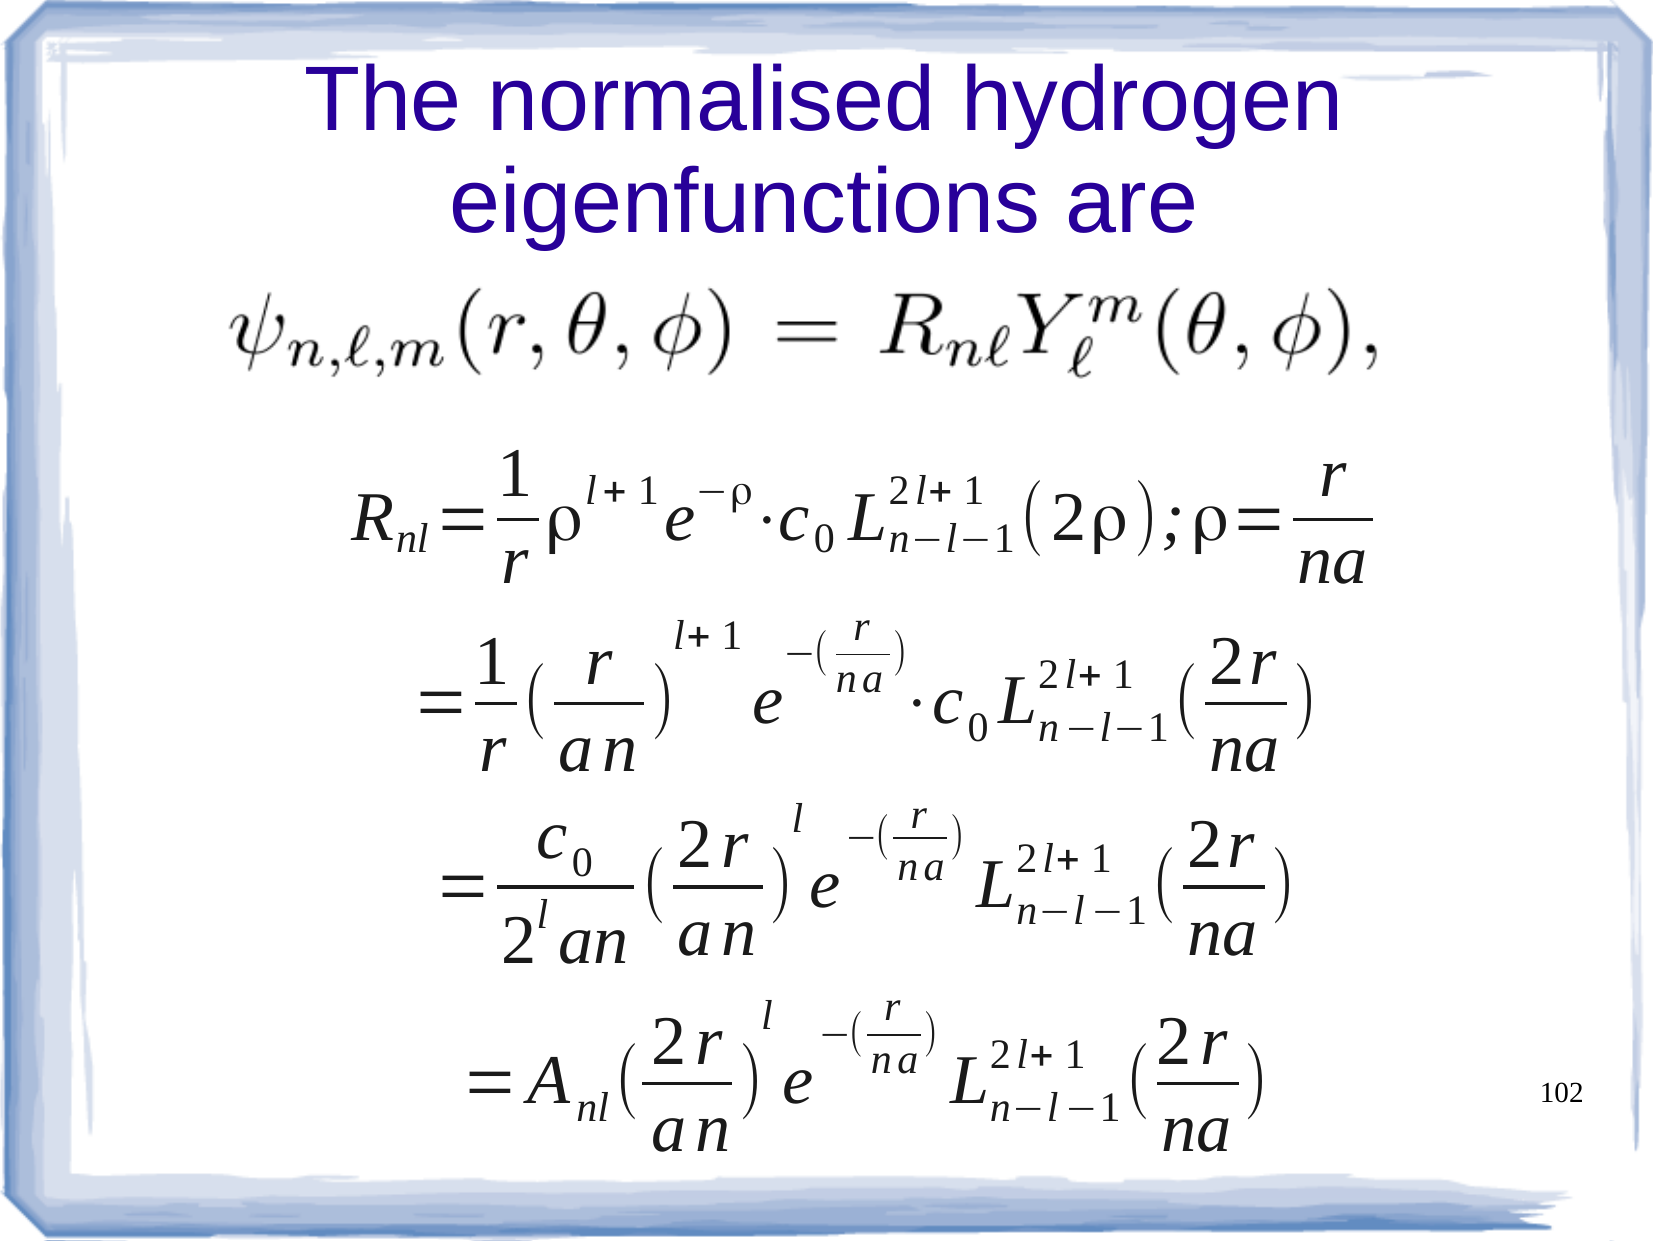

# The normalised hydrogen eigenfunctions are
102